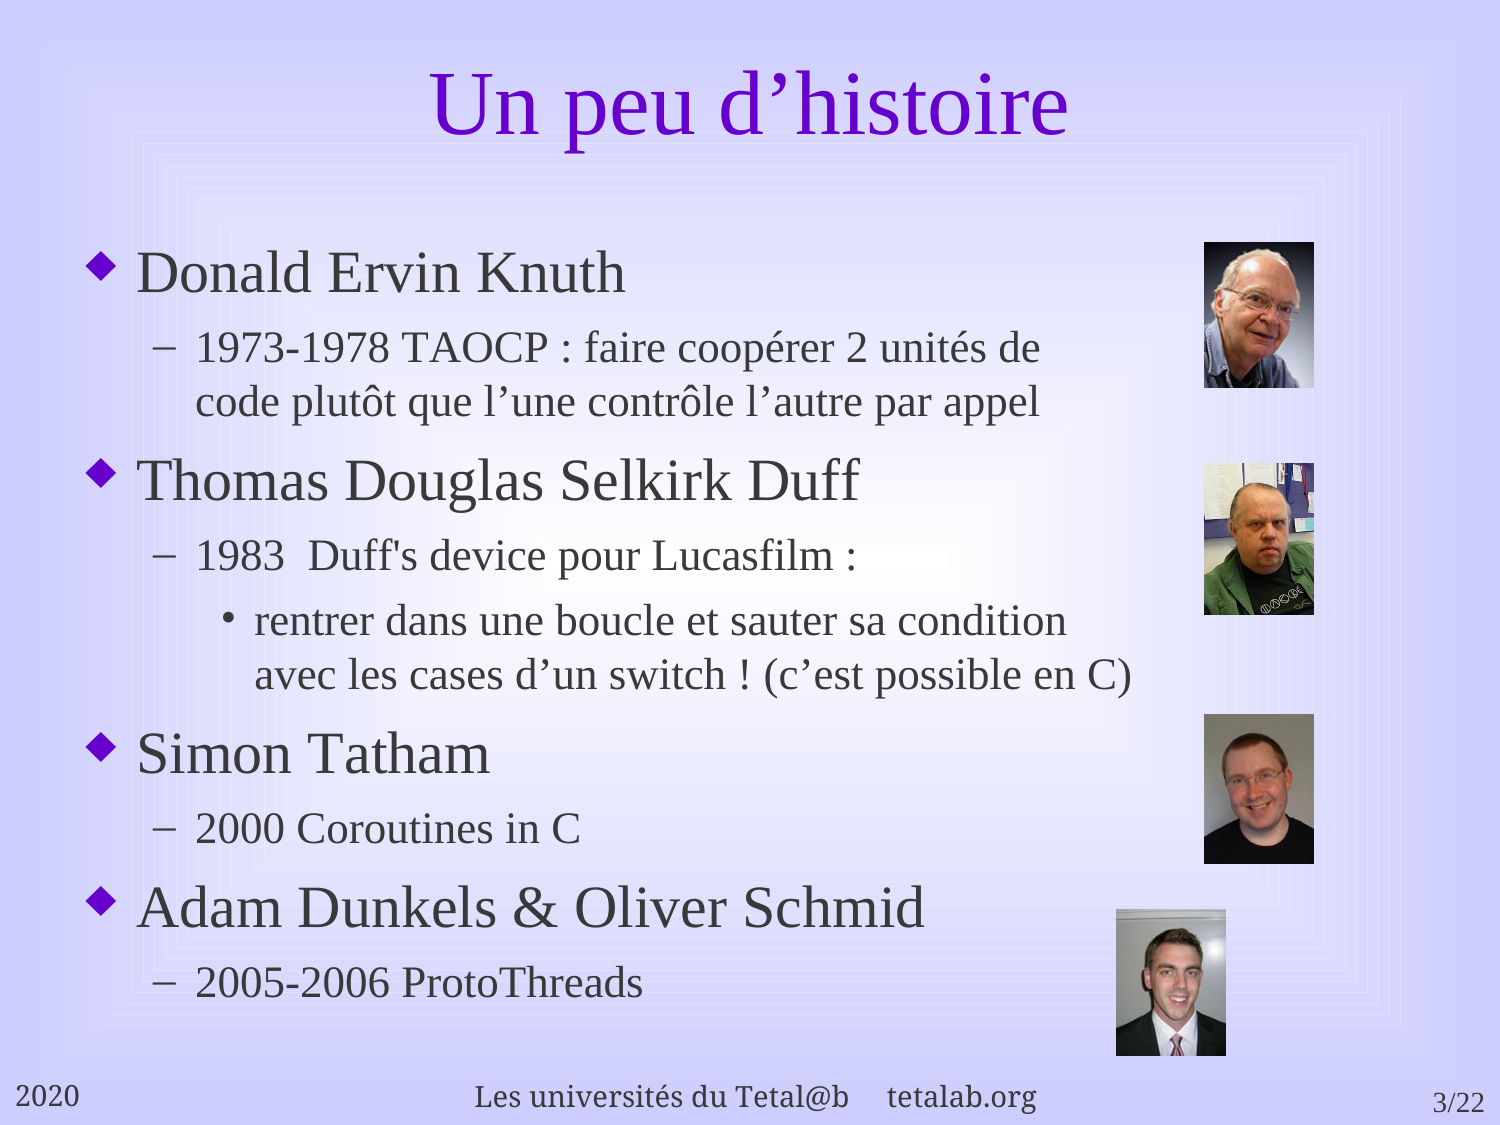

# Un peu d’histoire
Donald Ervin Knuth
1973-1978 TAOCP : faire coopérer 2 unités de
code plutôt que l’une contrôle l’autre par appel
Thomas Douglas Selkirk Duff
1983 Duff's device pour Lucasfilm :
rentrer dans une boucle et sauter sa condition
avec les cases d’un switch ! (c’est possible en C)
Simon Tatham
2000 Coroutines in C
Adam Dunkels & Oliver Schmid
2005-2006 ProtoThreads
2020
Les universités du Tetal@b tetalab.org
3